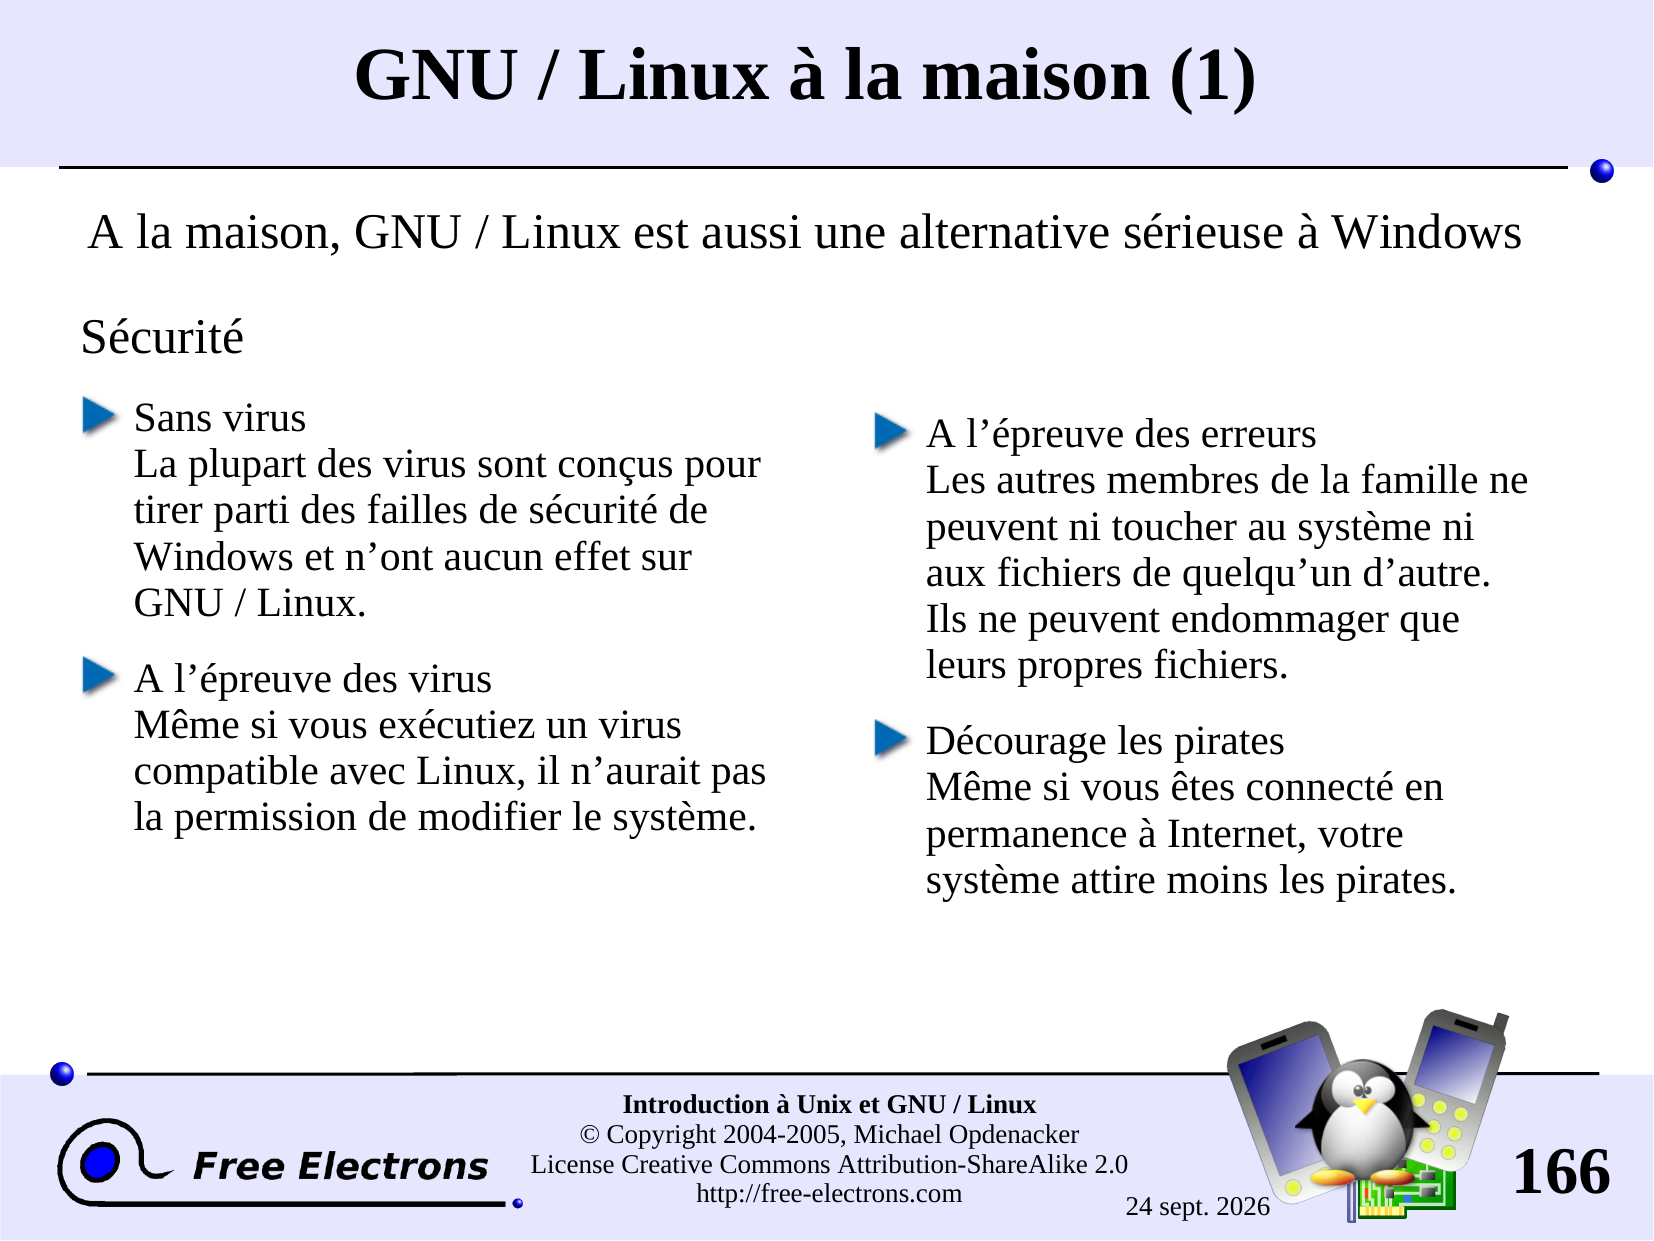

# GNU / Linux à la maison (1)
A la maison, GNU / Linux est aussi une alternative sérieuse à Windows
Sécurité
Sans virus
La plupart des virus sont conçus pour tirer parti des failles de sécurité de Windows et n’ont aucun effet sur GNU / Linux.
A l’épreuve des virus
Même si vous exécutiez un virus compatible avec Linux, il n’aurait pas la permission de modifier le système.
A l’épreuve des erreurs
Les autres membres de la famille ne peuvent ni toucher au système ni aux fichiers de quelqu’un d’autre. Ils ne peuvent endommager que leurs propres fichiers.
Décourage les pirates
Même si vous êtes connecté en permanence à Internet, votre système attire moins les pirates.